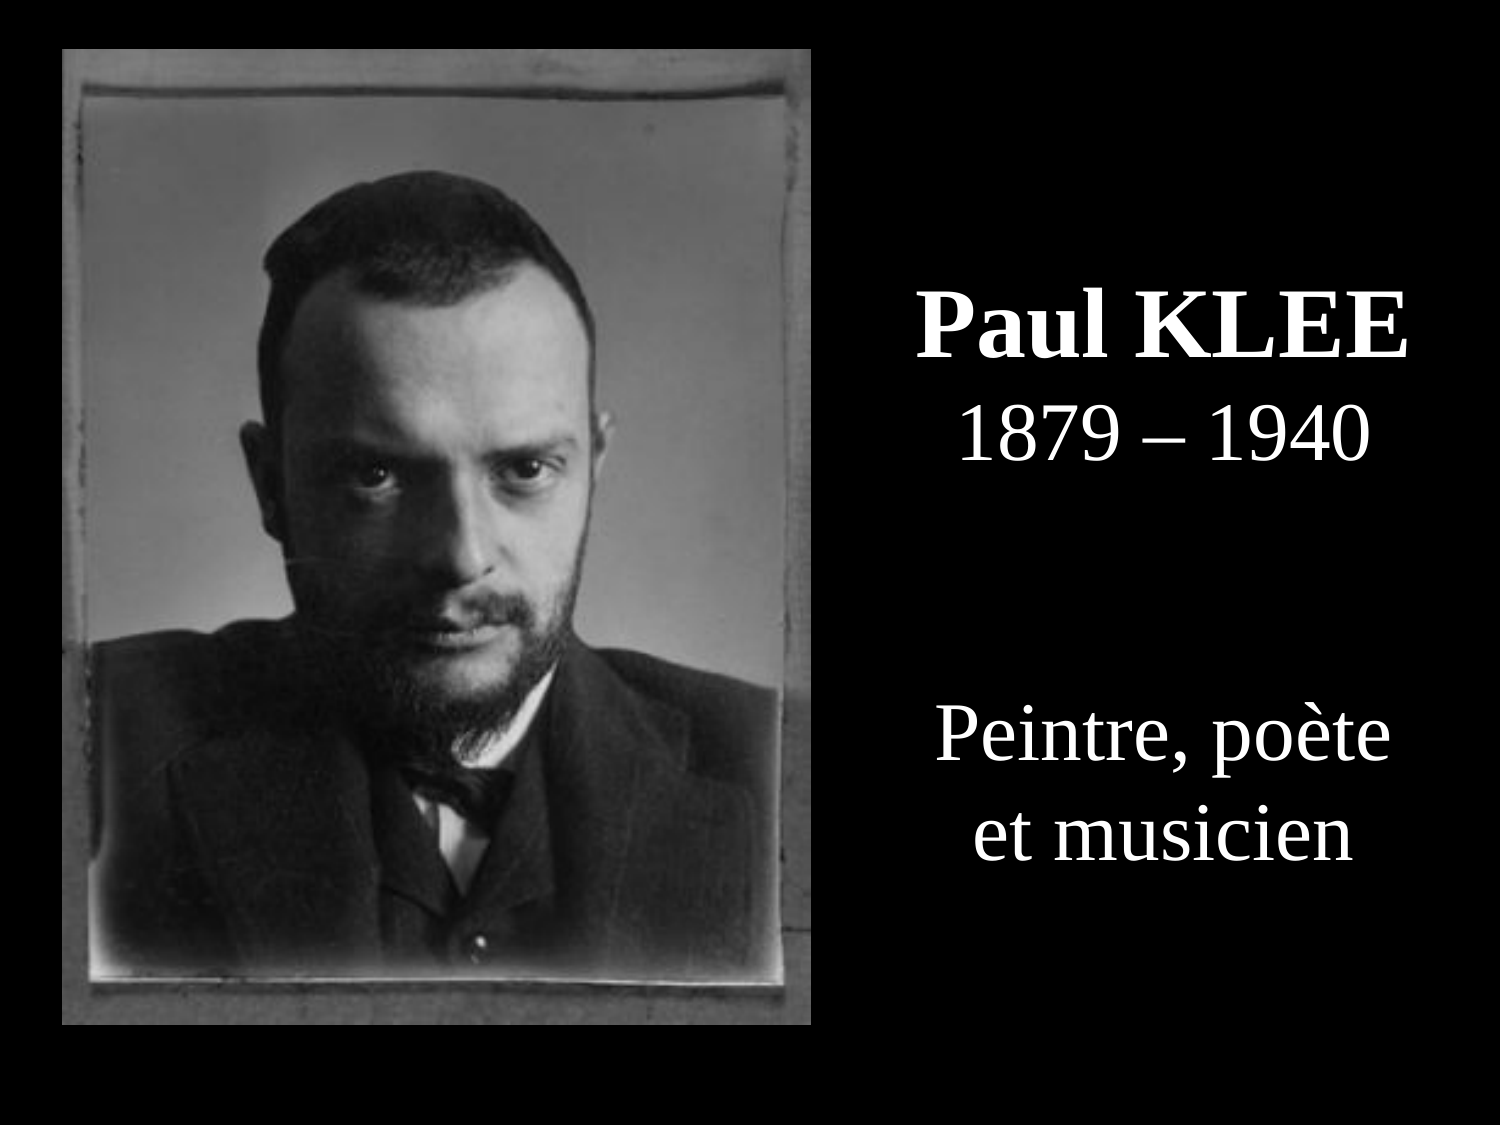

Paul KLEE
1879 – 1940
Peintre, poète
et musicien